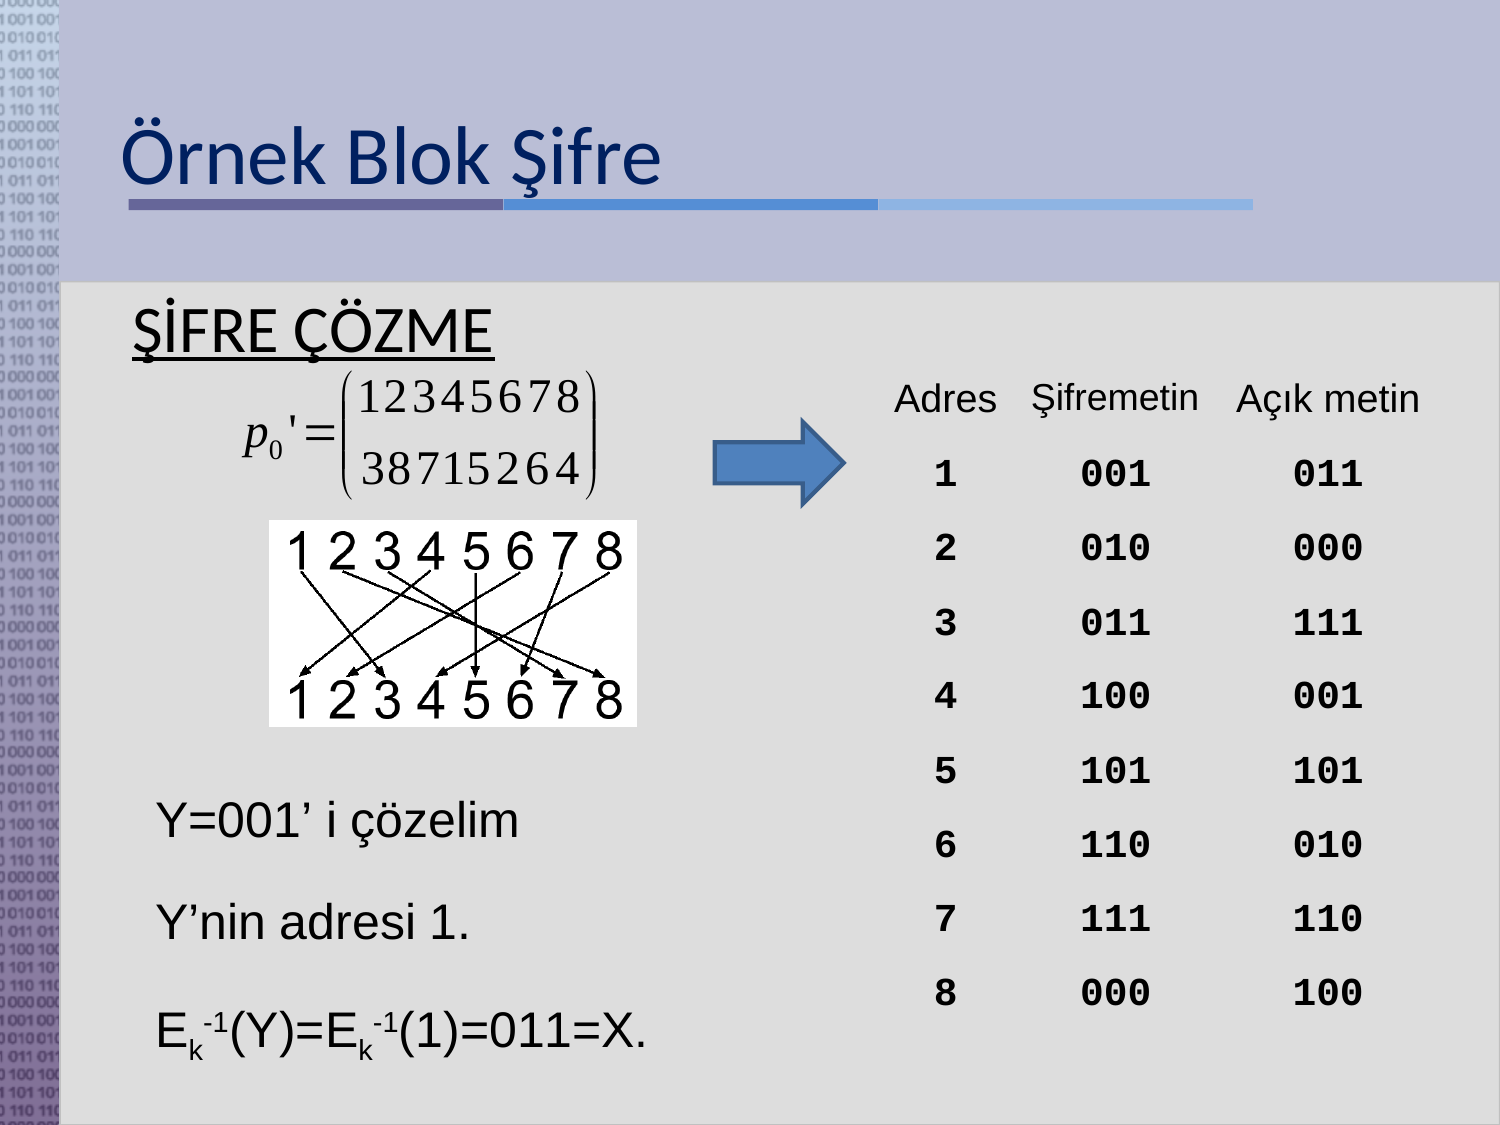

Örnek Blok Şifre
ŞİFRE ÇÖZME
| Adres | Şifremetin | Açık metin |
| --- | --- | --- |
| 1 | 001 | 011 |
| 2 | 010 | 000 |
| 3 | 011 | 111 |
| 4 | 100 | 001 |
| 5 | 101 | 101 |
| 6 | 110 | 010 |
| 7 | 111 | 110 |
| 8 | 000 | 100 |
Y=001’ i çözelim
Y’nin adresi 1.
Ek-1(Y)=Ek-1(1)=011=X.